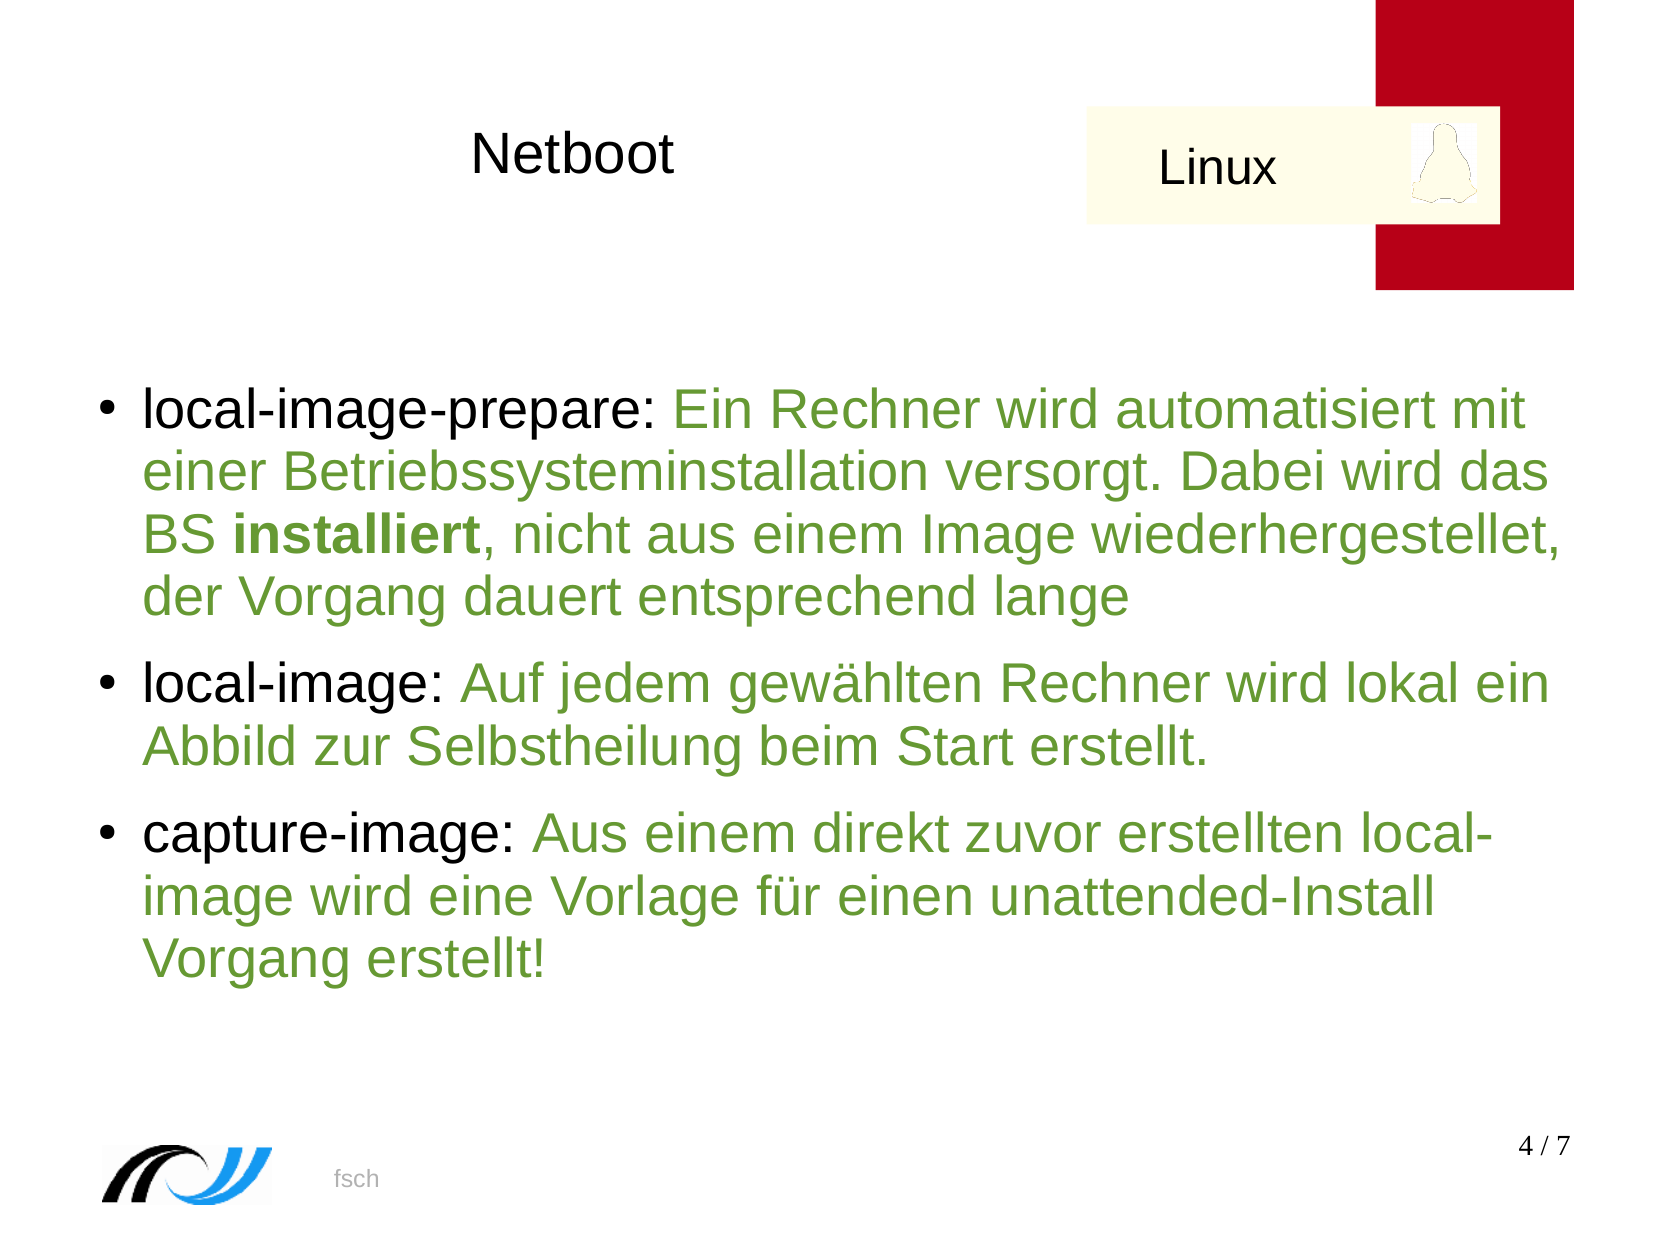

# Netboot
local-image-prepare: Ein Rechner wird automatisiert mit einer Betriebssysteminstallation versorgt. Dabei wird das BS installiert, nicht aus einem Image wiederhergestellet, der Vorgang dauert entsprechend lange
local-image: Auf jedem gewählten Rechner wird lokal ein Abbild zur Selbstheilung beim Start erstellt.
capture-image: Aus einem direkt zuvor erstellten local-image wird eine Vorlage für einen unattended-Install Vorgang erstellt!
4
fsch